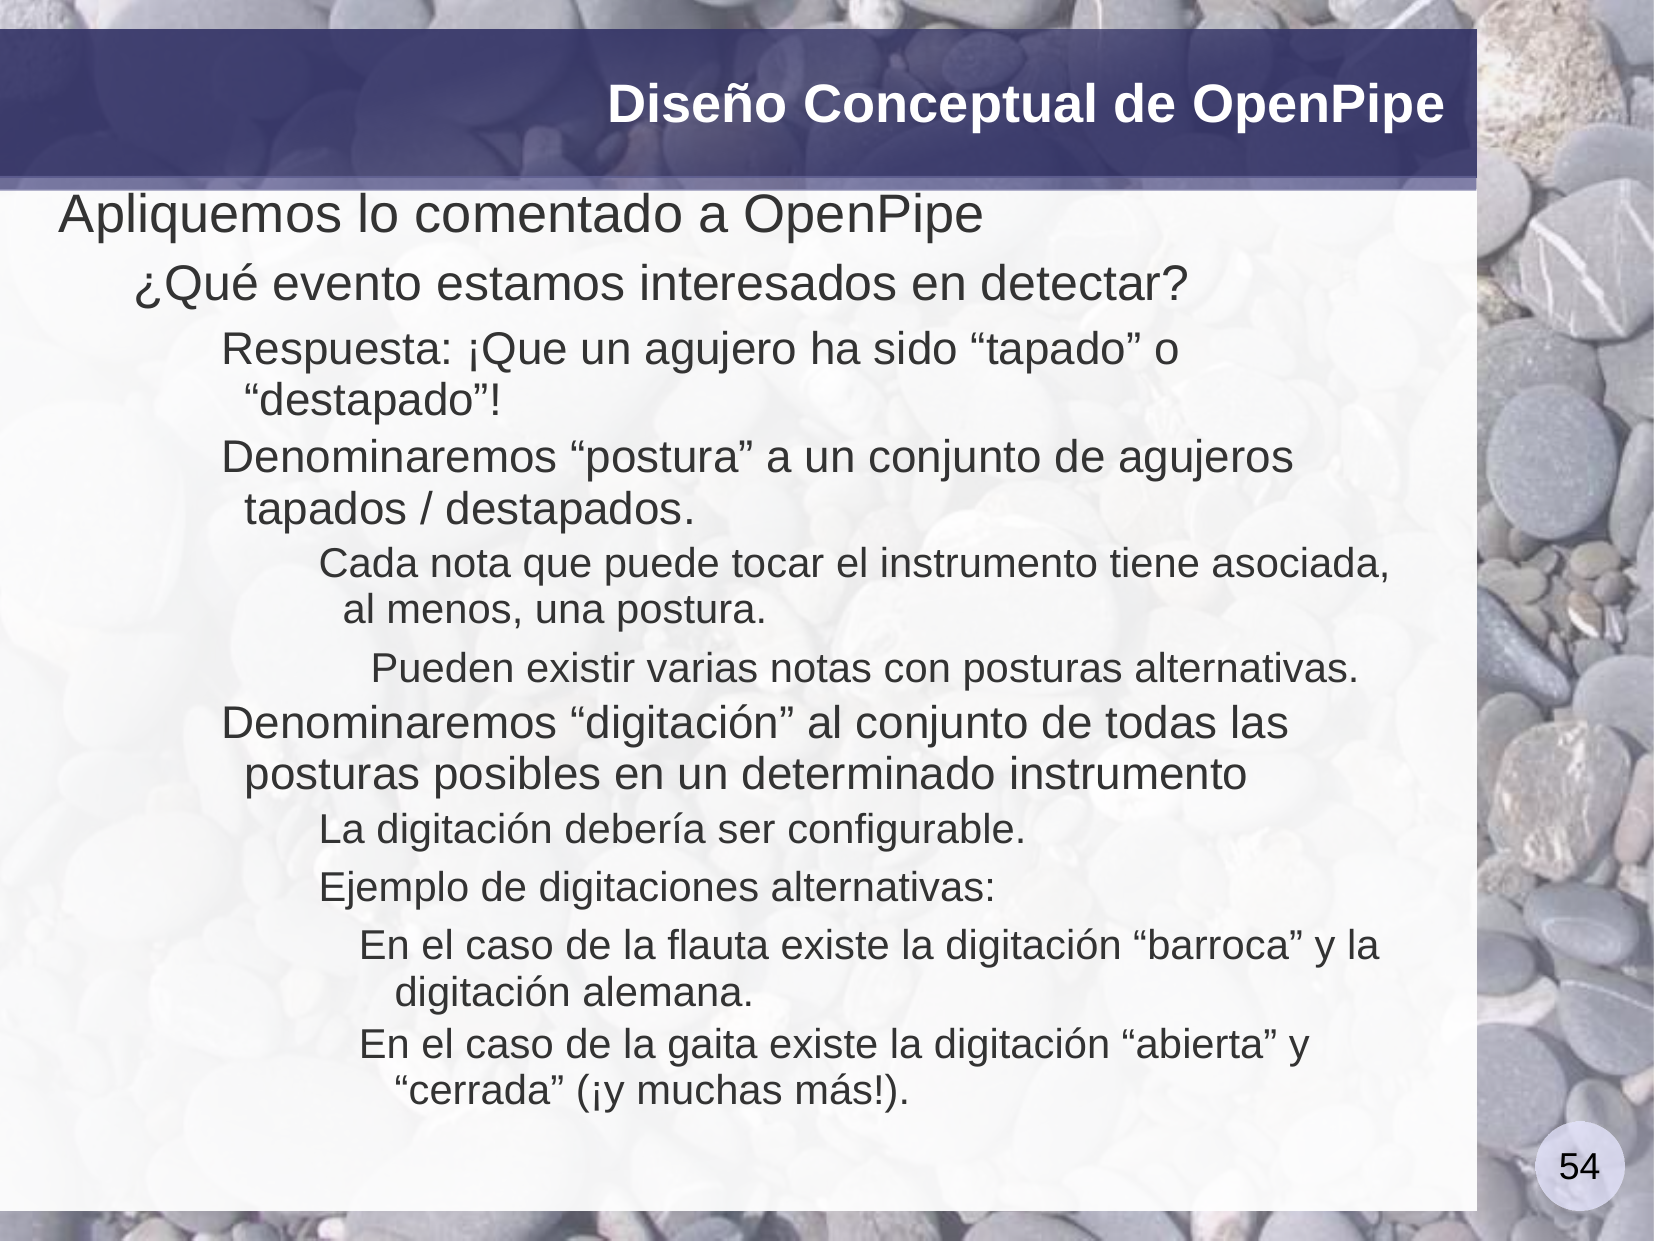

# Diseño Conceptual de OpenPipe
Apliquemos lo comentado a OpenPipe
¿Qué evento estamos interesados en detectar?
 Respuesta: ¡Que un agujero ha sido “tapado” o “destapado”!
 Denominaremos “postura” a un conjunto de agujeros tapados / destapados.
 Cada nota que puede tocar el instrumento tiene asociada, al menos, una postura.
 Pueden existir varias notas con posturas alternativas.
 Denominaremos “digitación” al conjunto de todas las posturas posibles en un determinado instrumento
 La digitación debería ser configurable.
 Ejemplo de digitaciones alternativas:
En el caso de la flauta existe la digitación “barroca” y la digitación alemana.
En el caso de la gaita existe la digitación “abierta” y “cerrada” (¡y muchas más!).